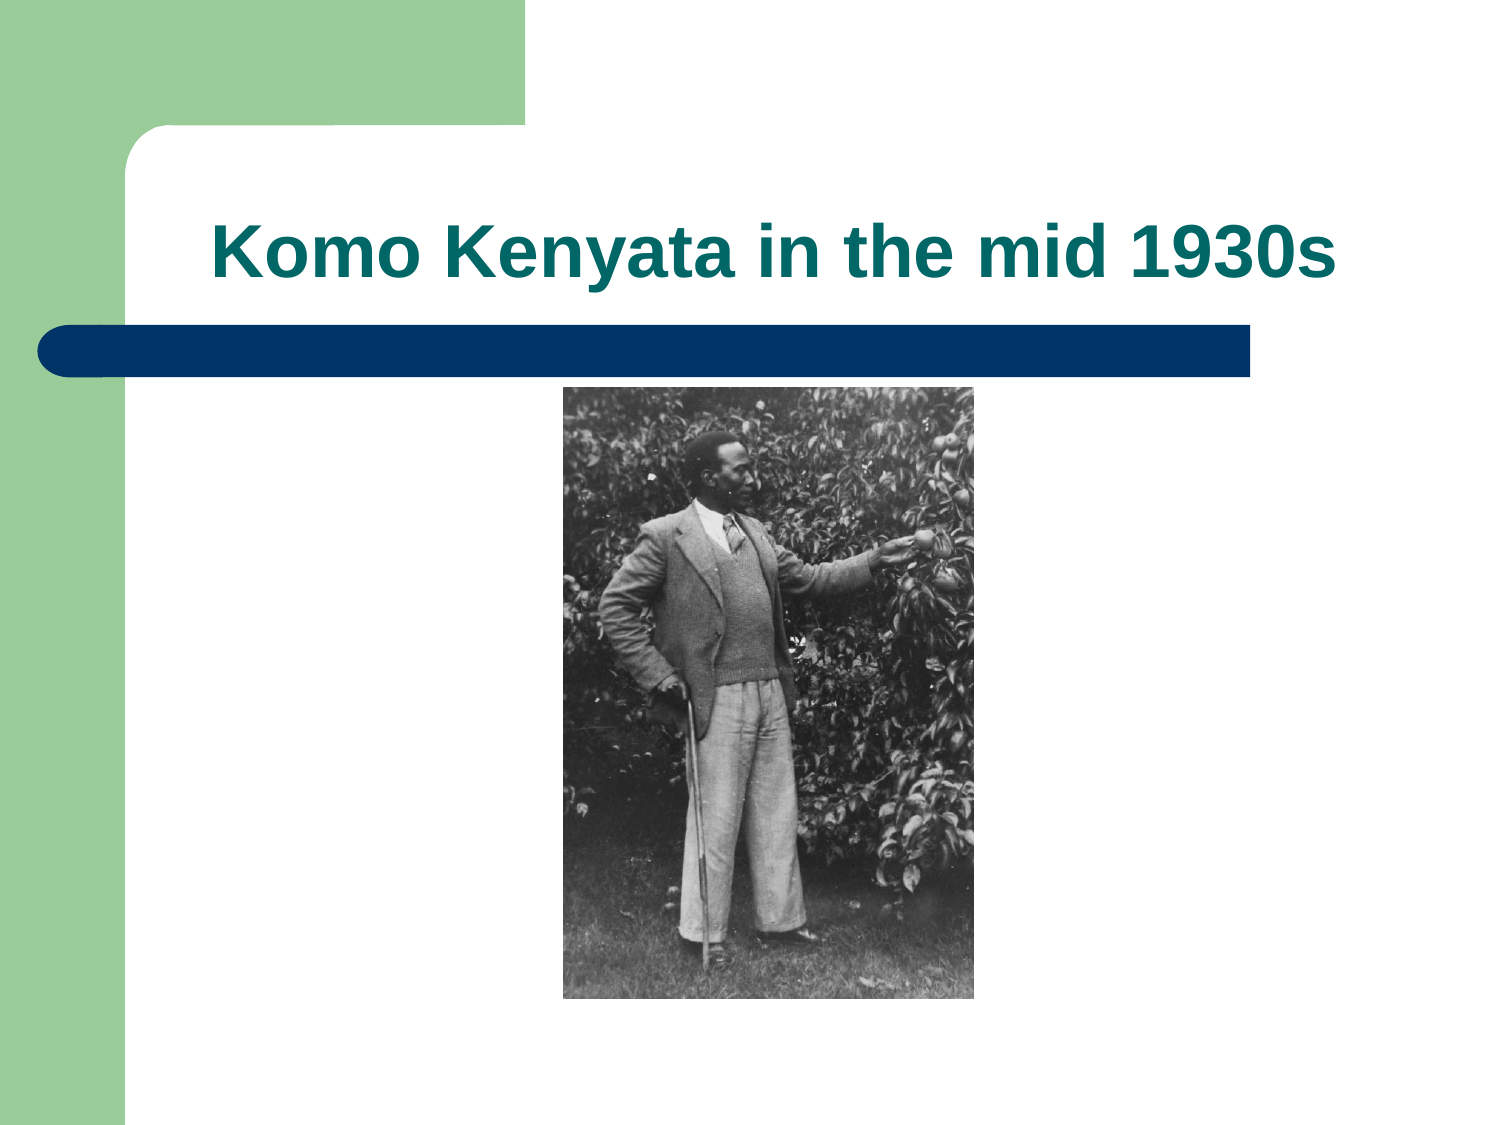

# Komo Kenyata in the mid 1930s